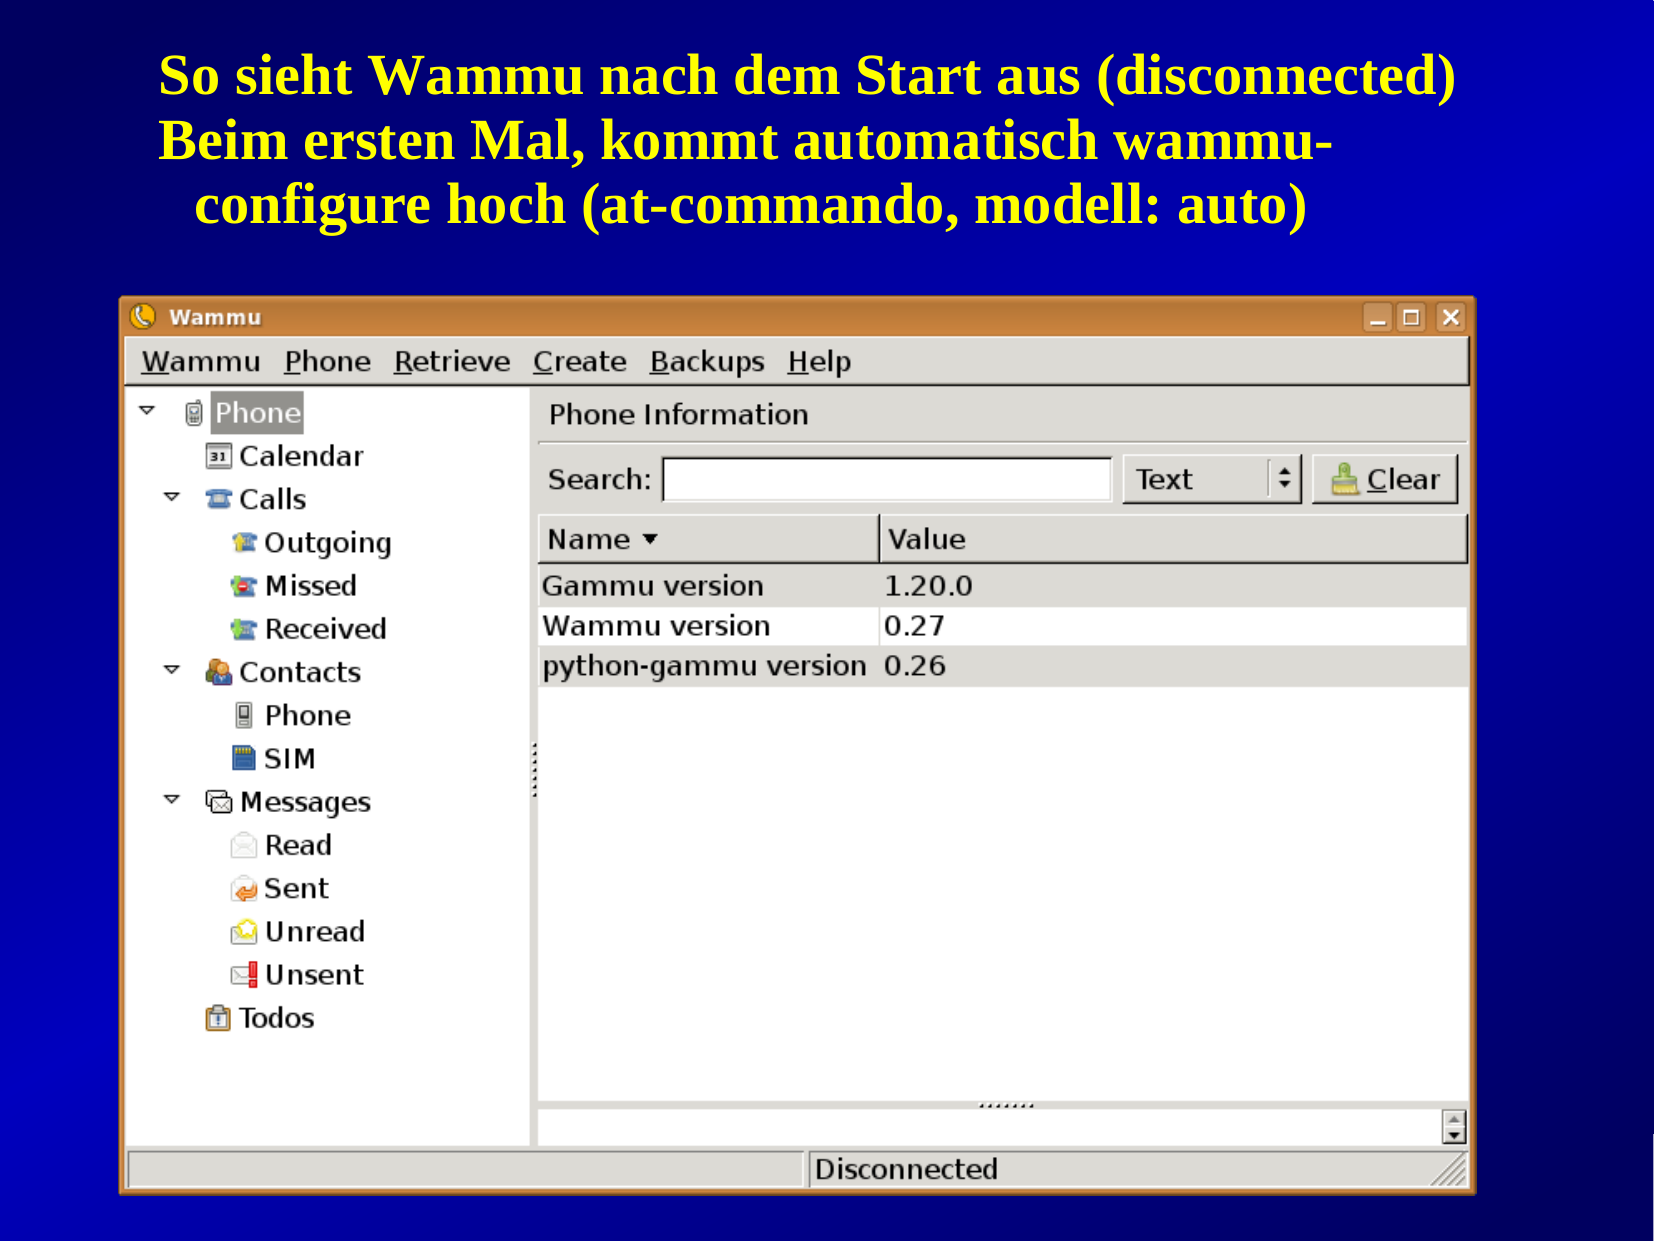

# So sieht Wammu nach dem Start aus (disconnected)
Beim ersten Mal, kommt automatisch wammu-configure hoch (at-commando, modell: auto)